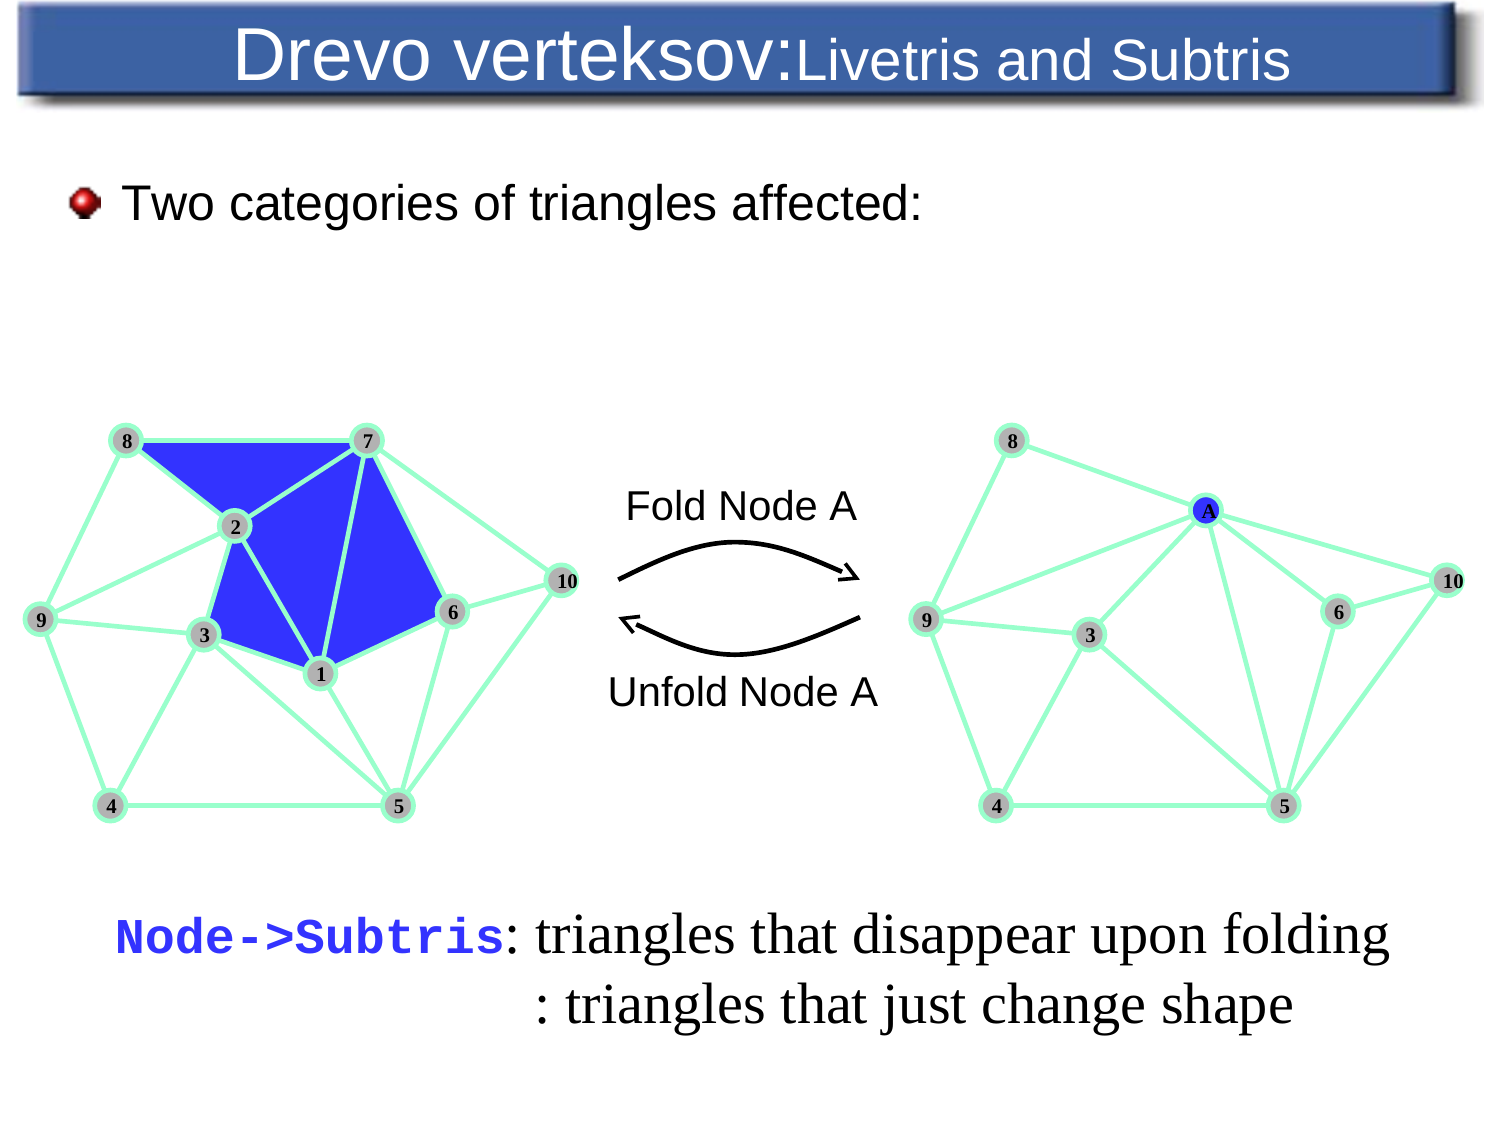

# Drevo verteksov:Livetris and Subtris
Two categories of triangles affected:
8
7
8
A
10
6
9
3
4
5
Fold Node A
2
10
6
9
3
Unfold Node A
1
4
5
Node->Subtris: triangles that disappear upon folding
Node->Livetris: triangles that just change shape